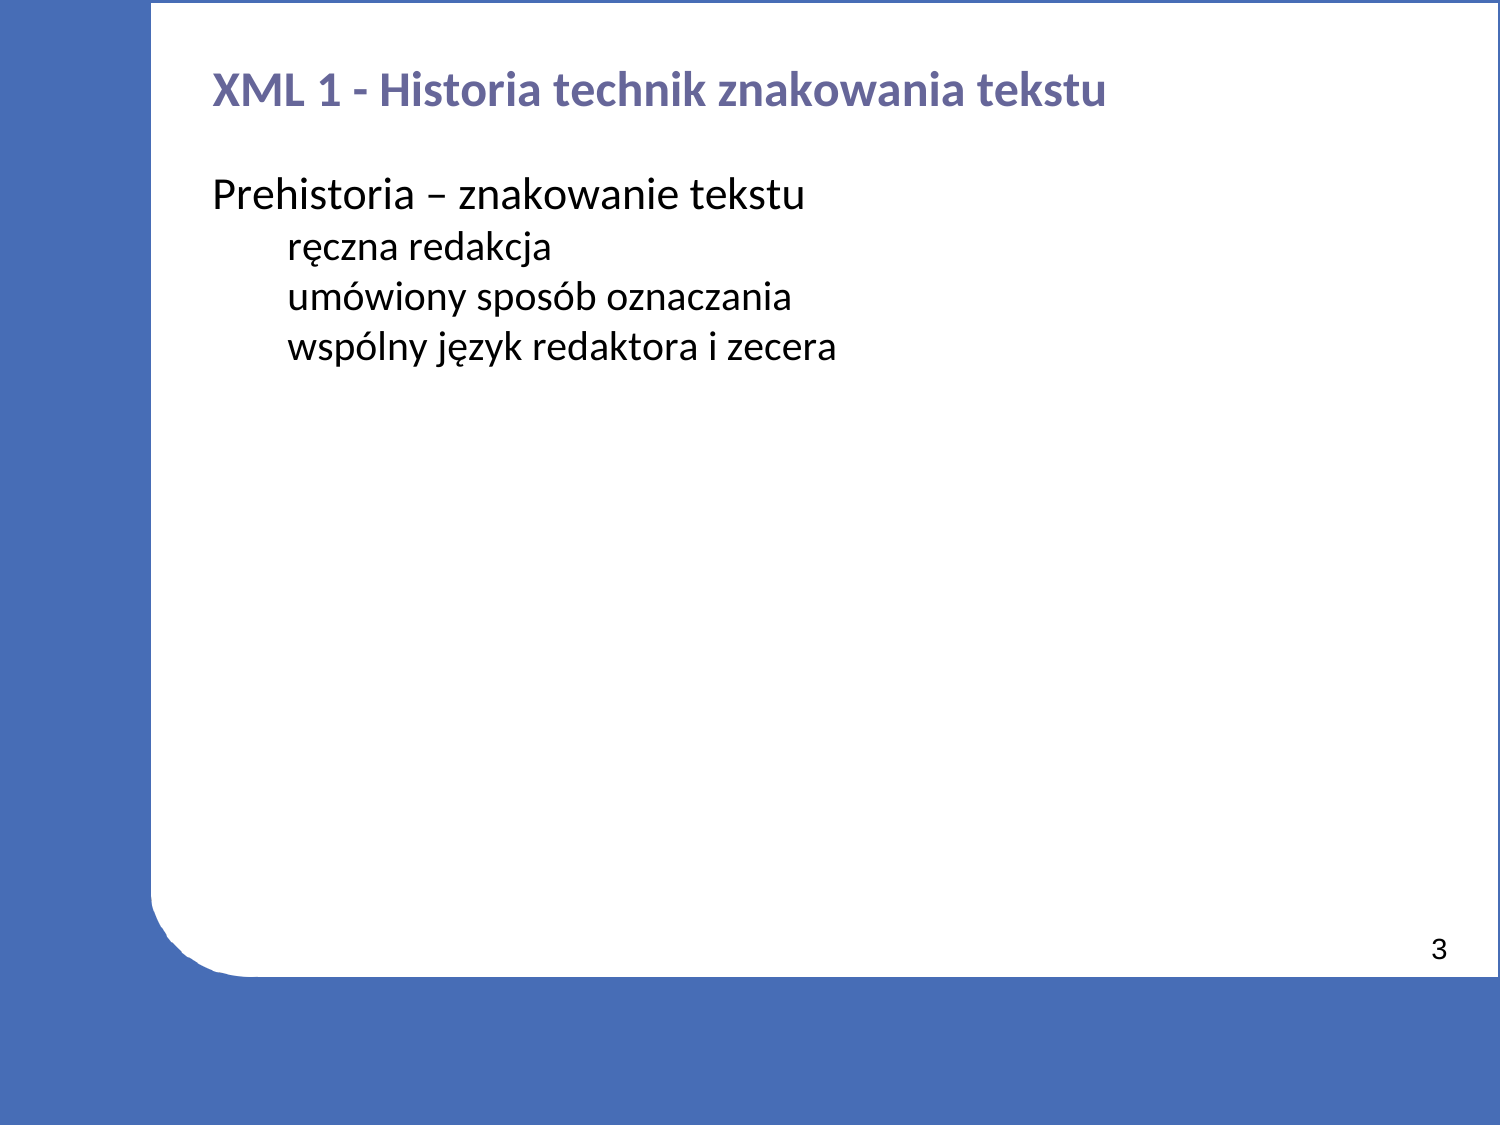

# XML 1 - Historia technik znakowania tekstu
Prehistoria – znakowanie tekstu
ręczna redakcja
umówiony sposób oznaczania
wspólny język redaktora i zecera
3